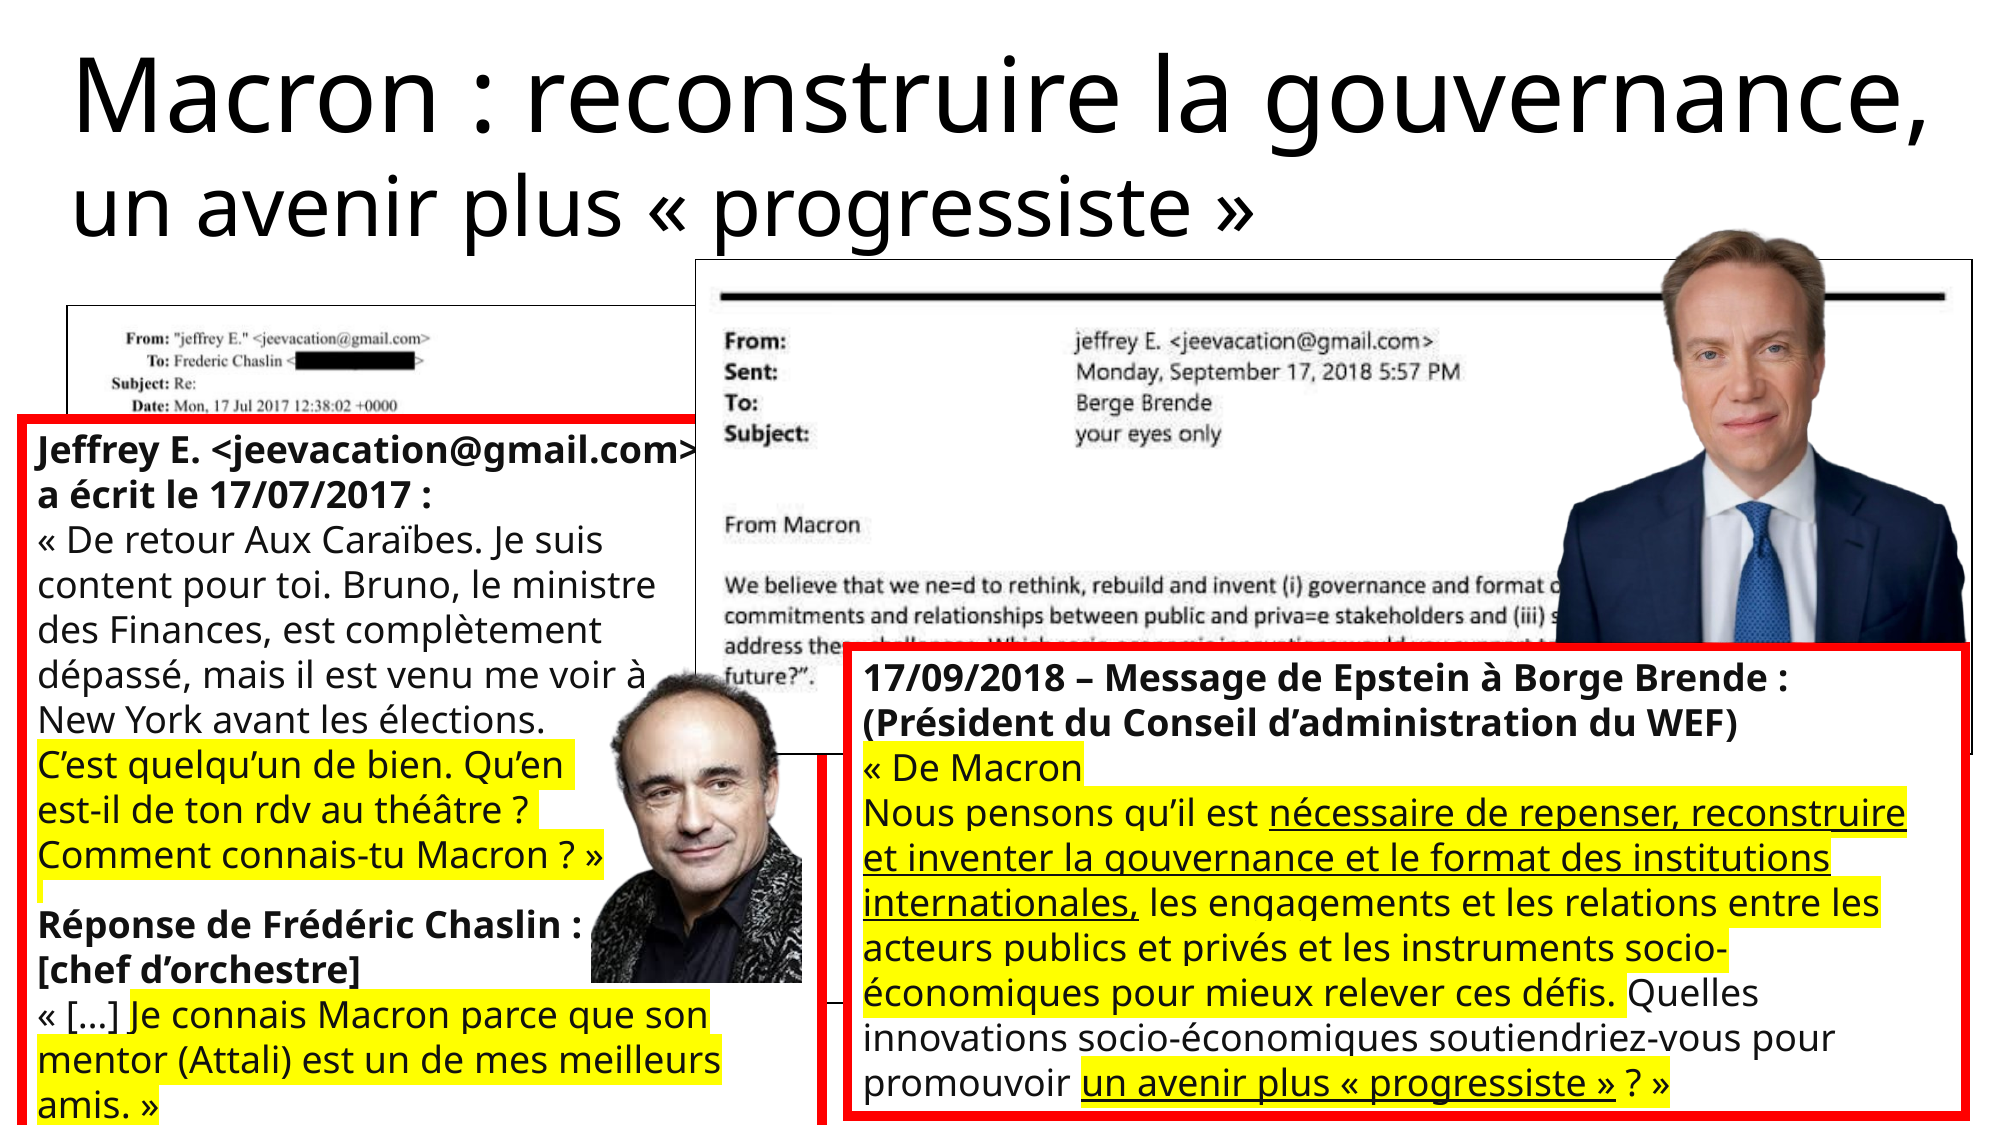

Macron : reconstruire la gouvernance,
un avenir plus « progressiste »
Jeffrey E. <jeevacation@gmail.com>
a écrit le 17/07/2017 :
« De retour Aux Caraïbes. Je suis
content pour toi. Bruno, le ministre
des Finances, est complètement
dépassé, mais il est venu me voir à
New York avant les élections.
C’est quelqu’un de bien. Qu’en
est-il de ton rdv au théâtre ?
Comment connais-tu Macron ? »
Réponse de Frédéric Chaslin :
[chef d’orchestre]
« […] Je connais Macron parce que son mentor (Attali) est un de mes meilleurs amis. »
17/09/2018 – Message de Epstein à Borge Brende :
(Président du Conseil d’administration du WEF)
« De Macron
Nous pensons qu’il est nécessaire de repenser, reconstruire et inventer la gouvernance et le format des institutions internationales, les engagements et les relations entre les acteurs publics et privés et les instruments socio-économiques pour mieux relever ces défis. Quelles innovations socio-économiques soutiendriez-vous pour promouvoir un avenir plus « progressiste » ? »